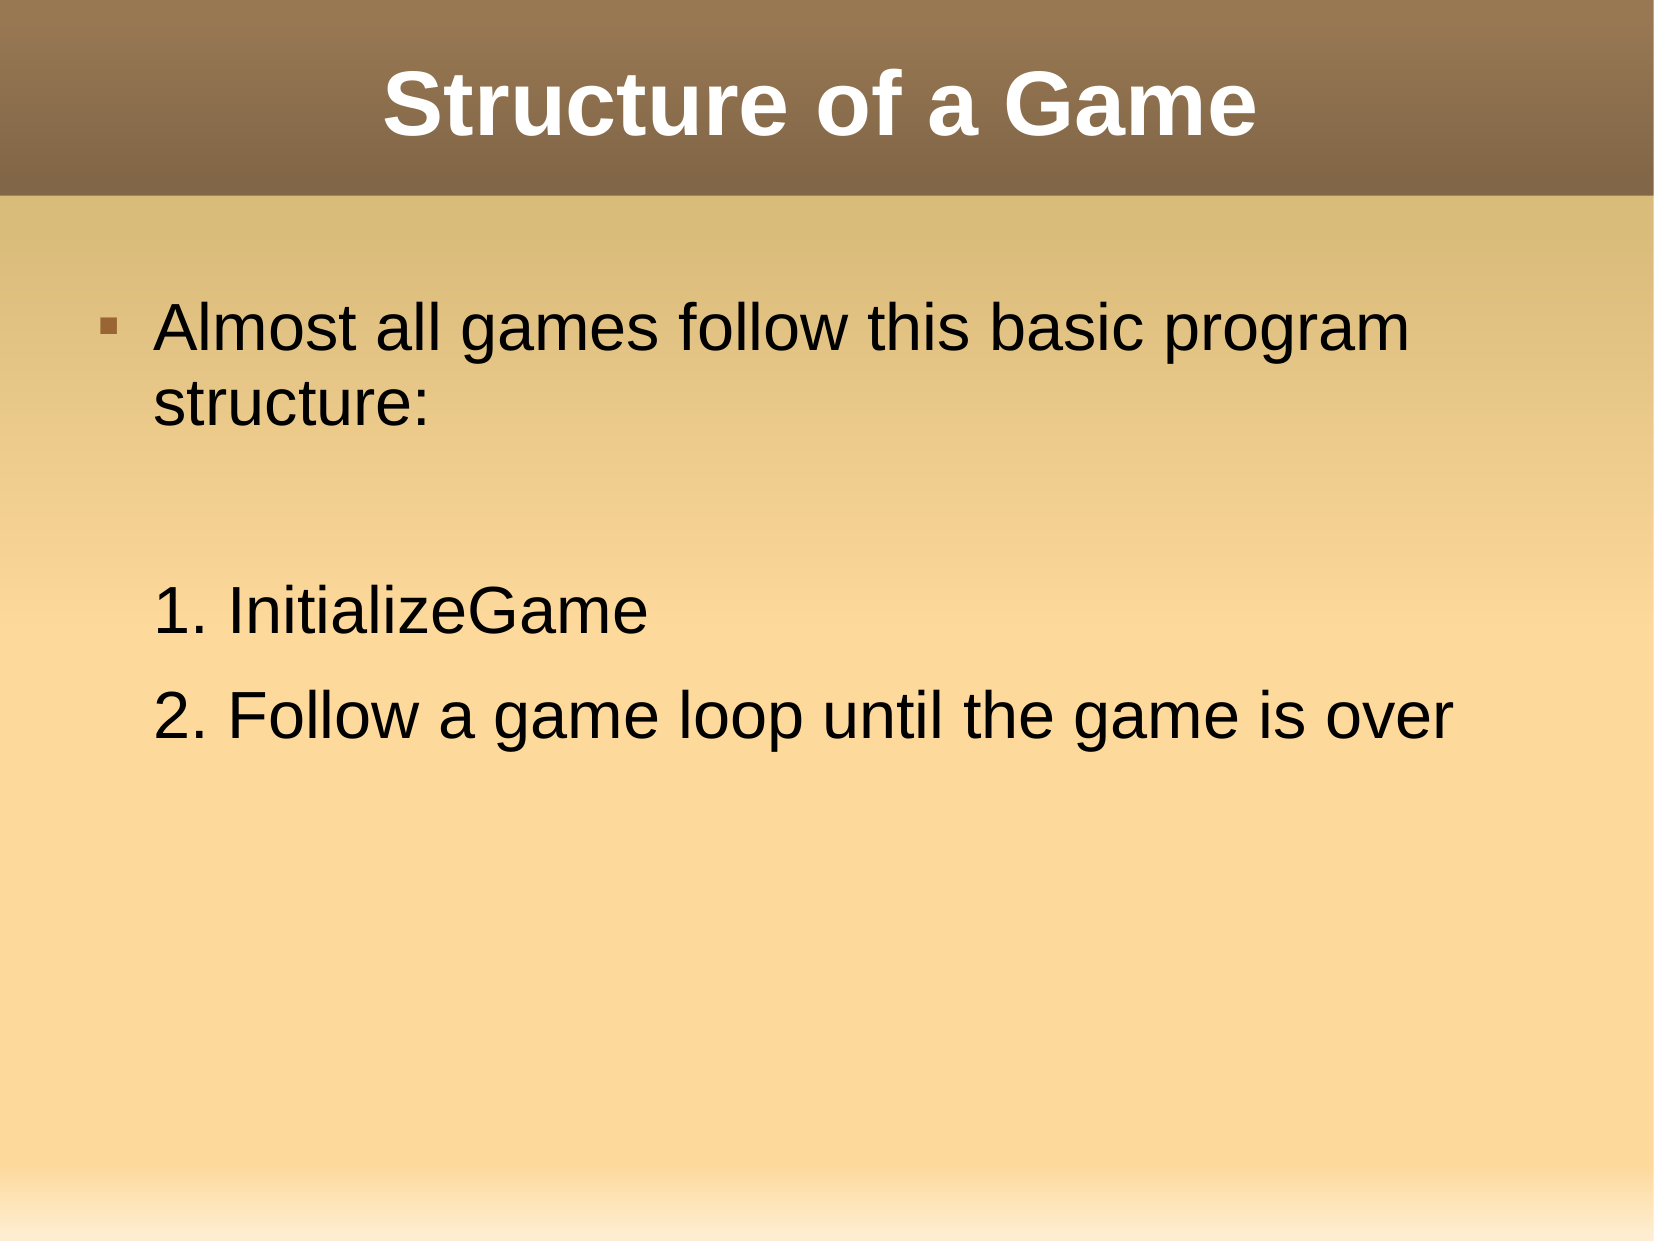

# Structure of a Game
Almost all games follow this basic program structure:
1. InitializeGame
2. Follow a game loop until the game is over